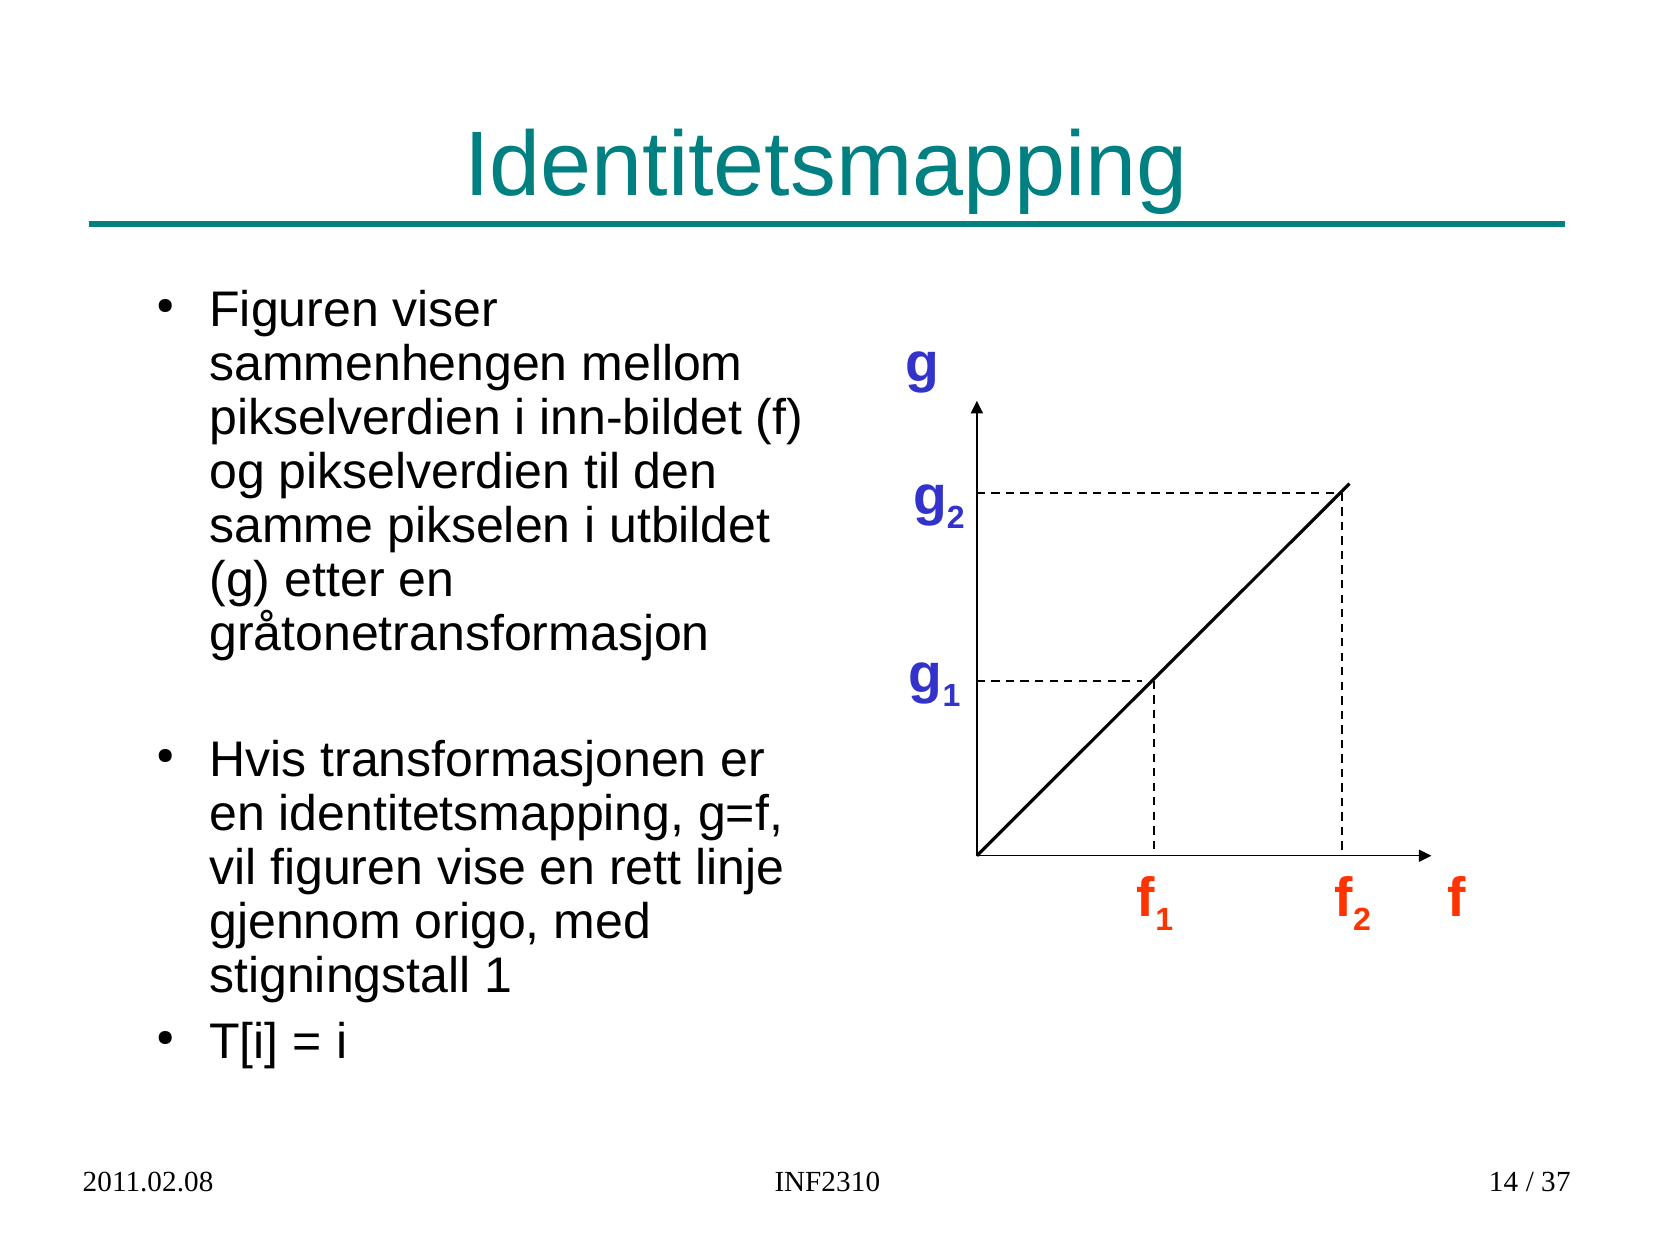

# Identitetsmapping
Figuren viser sammenhengen mellom pikselverdien i inn-bildet (f) og pikselverdien til den samme pikselen i utbildet (g) etter en gråtonetransformasjon
Hvis transformasjonen er en identitetsmapping, g=f, vil figuren vise en rett linje gjennom origo, med stigningstall 1
T[i] = i
 g
 g2
g1
f1 f2 f
2011.02.08
INF2310
14